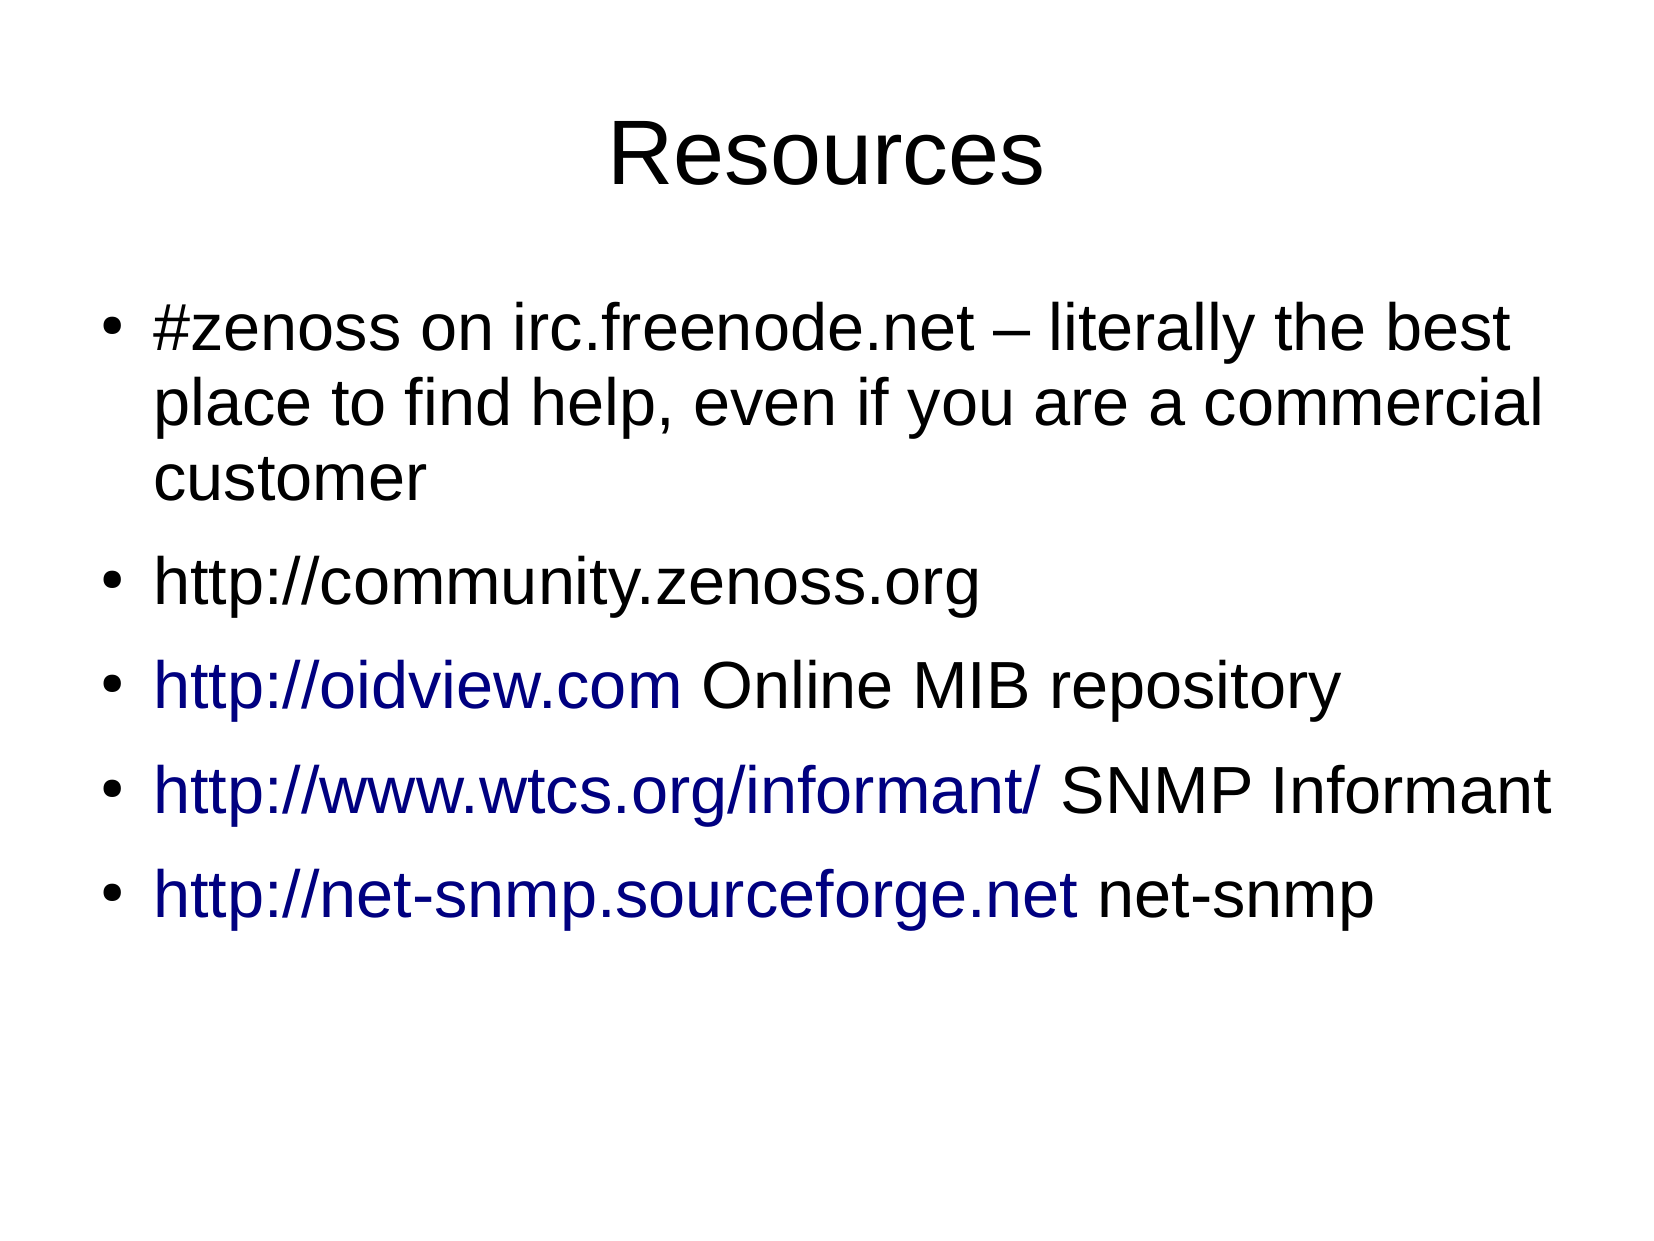

# Resources
#zenoss on irc.freenode.net – literally the best place to find help, even if you are a commercial customer
http://community.zenoss.org
http://oidview.com Online MIB repository
http://www.wtcs.org/informant/ SNMP Informant
http://net-snmp.sourceforge.net net-snmp